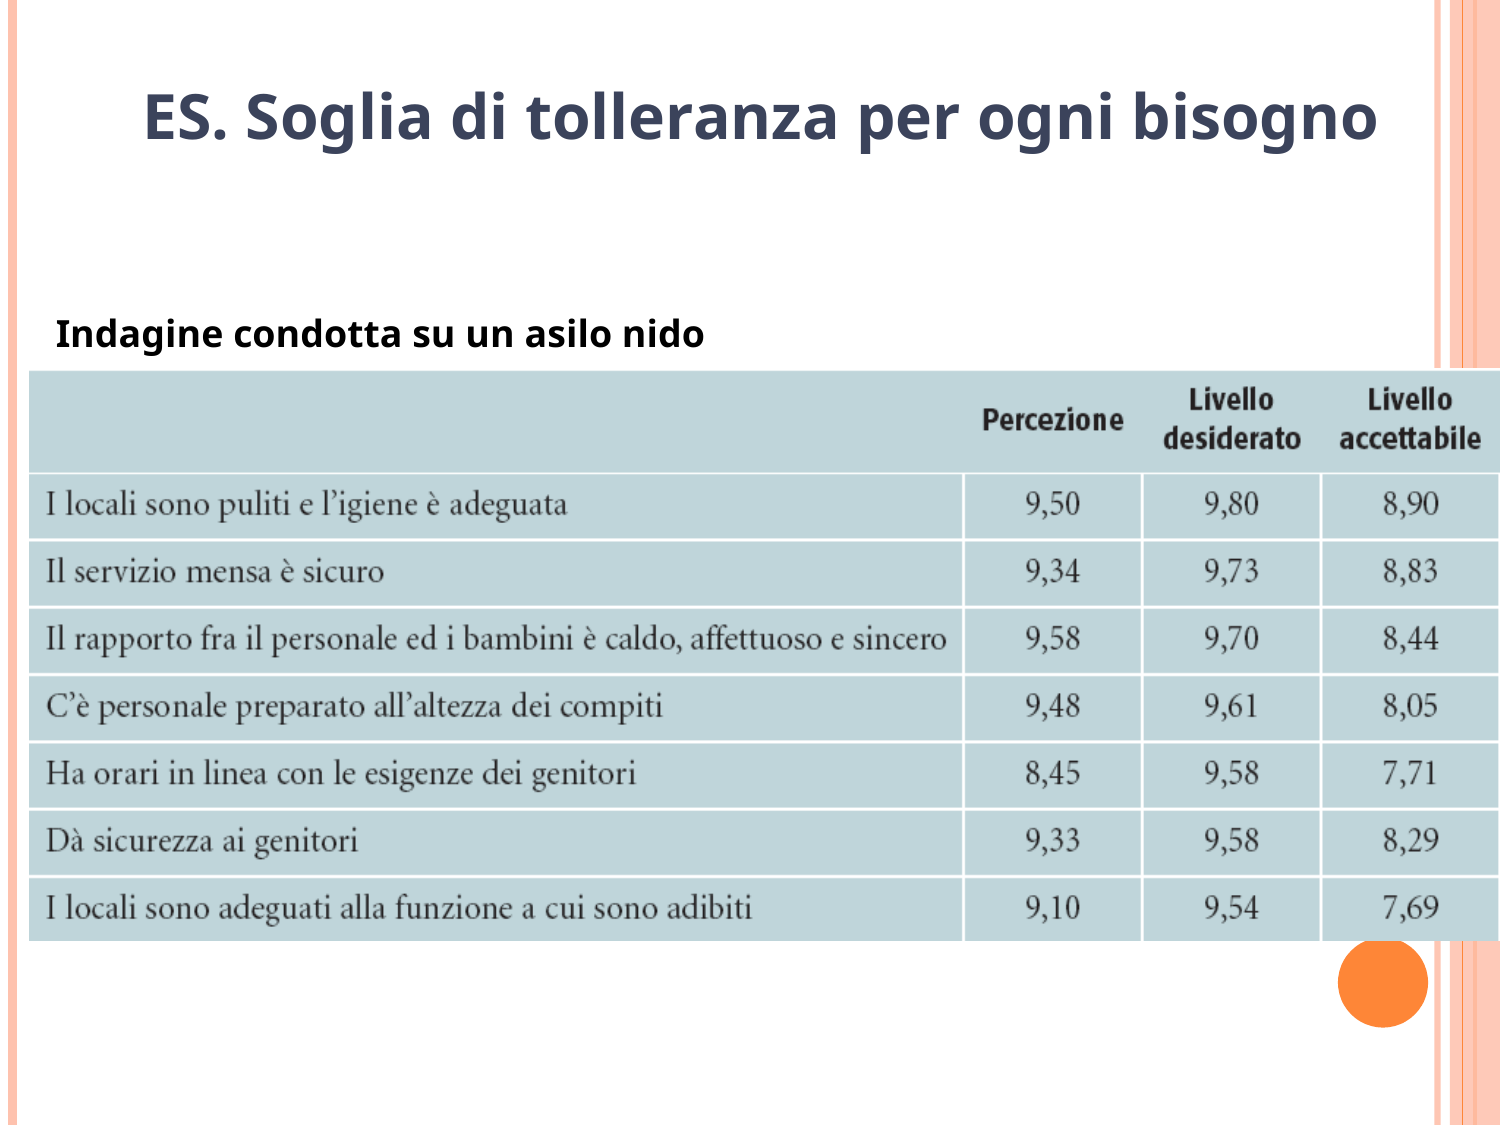

ES. Soglia di tolleranza per ogni bisogno
Indagine condotta su un asilo nido